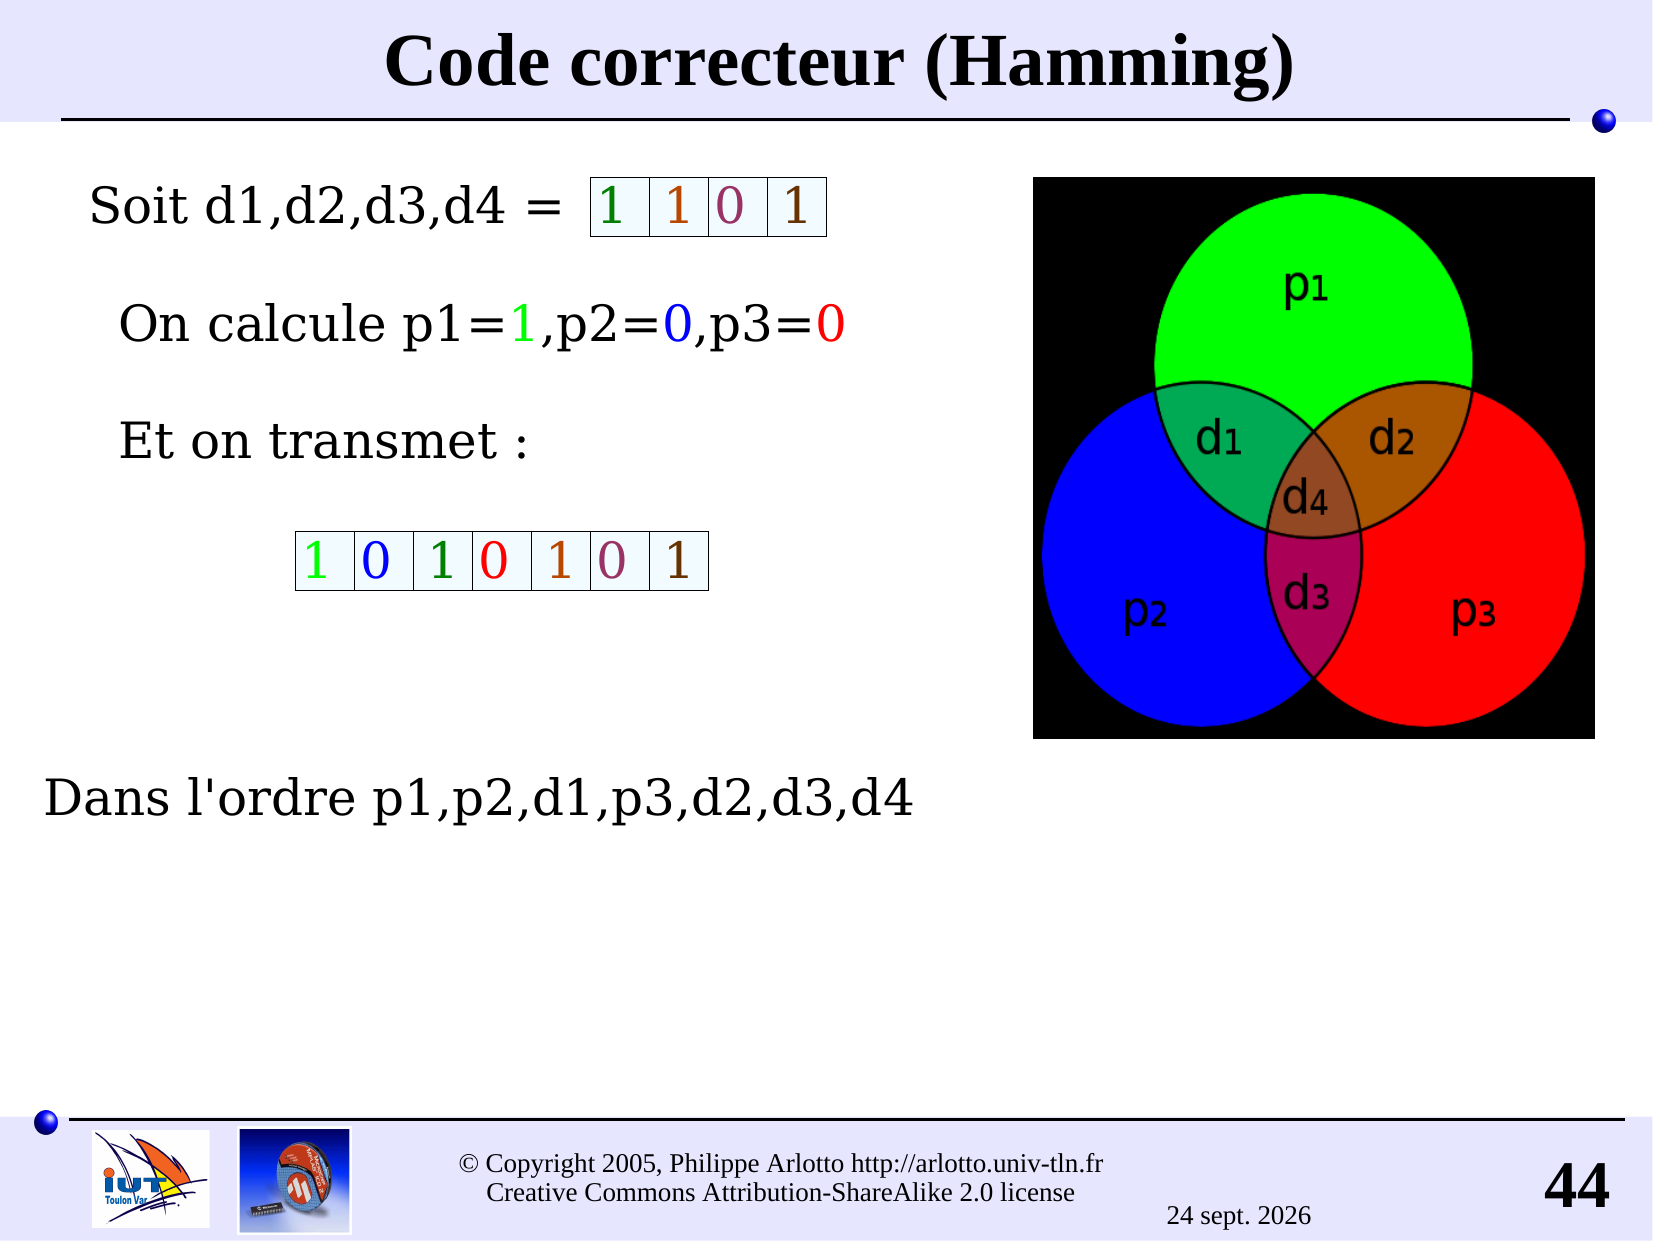

# Code correcteur (Hamming)
Soit d1,d2,d3,d4 =
1
1
0
1
On calcule p1=1,p2=0,p3=0
Et on transmet :
1
0
1
0
1
0
1
Dans l'ordre p1,p2,d1,p3,d2,d3,d4